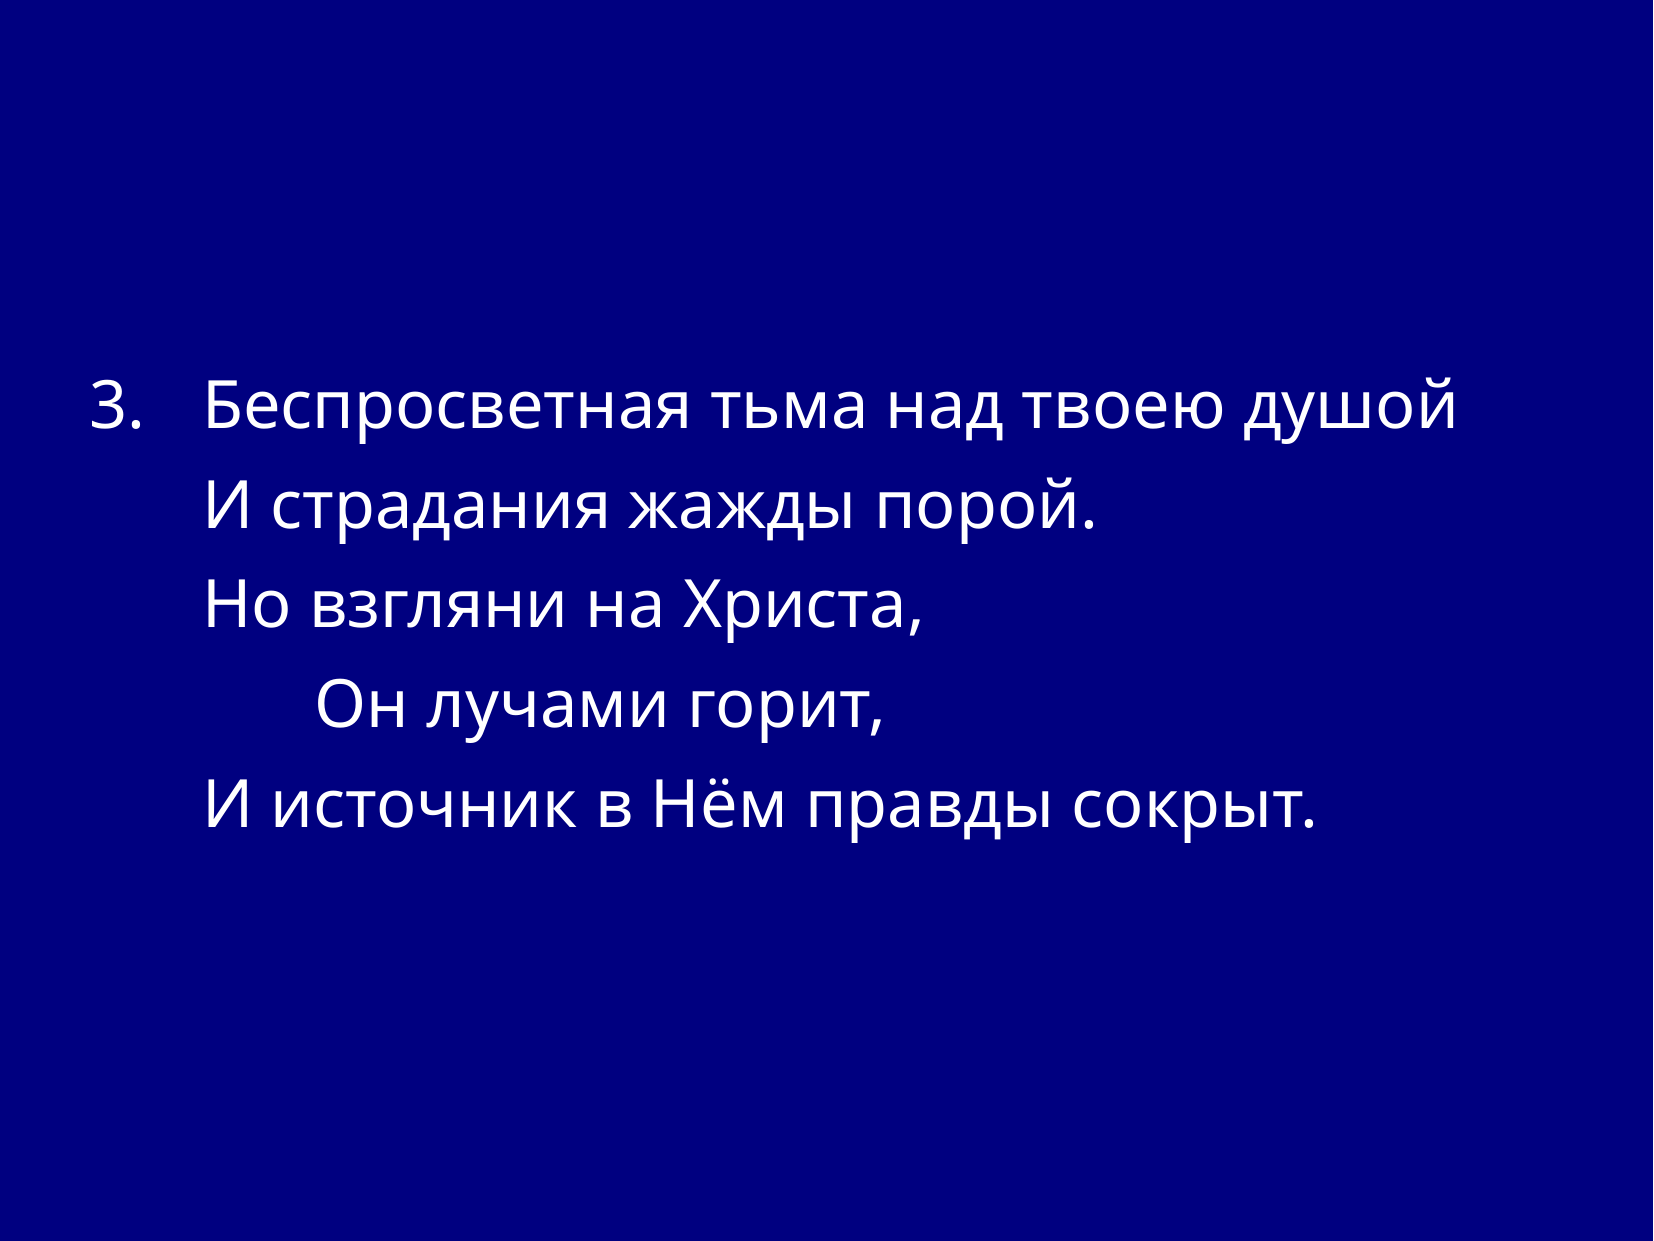

3.	Беспросветная тьма над твоею душой
	И страдания жажды порой.
	Но взгляни на Христа,
		Он лучами горит,
	И источник в Нём правды сокрыт.